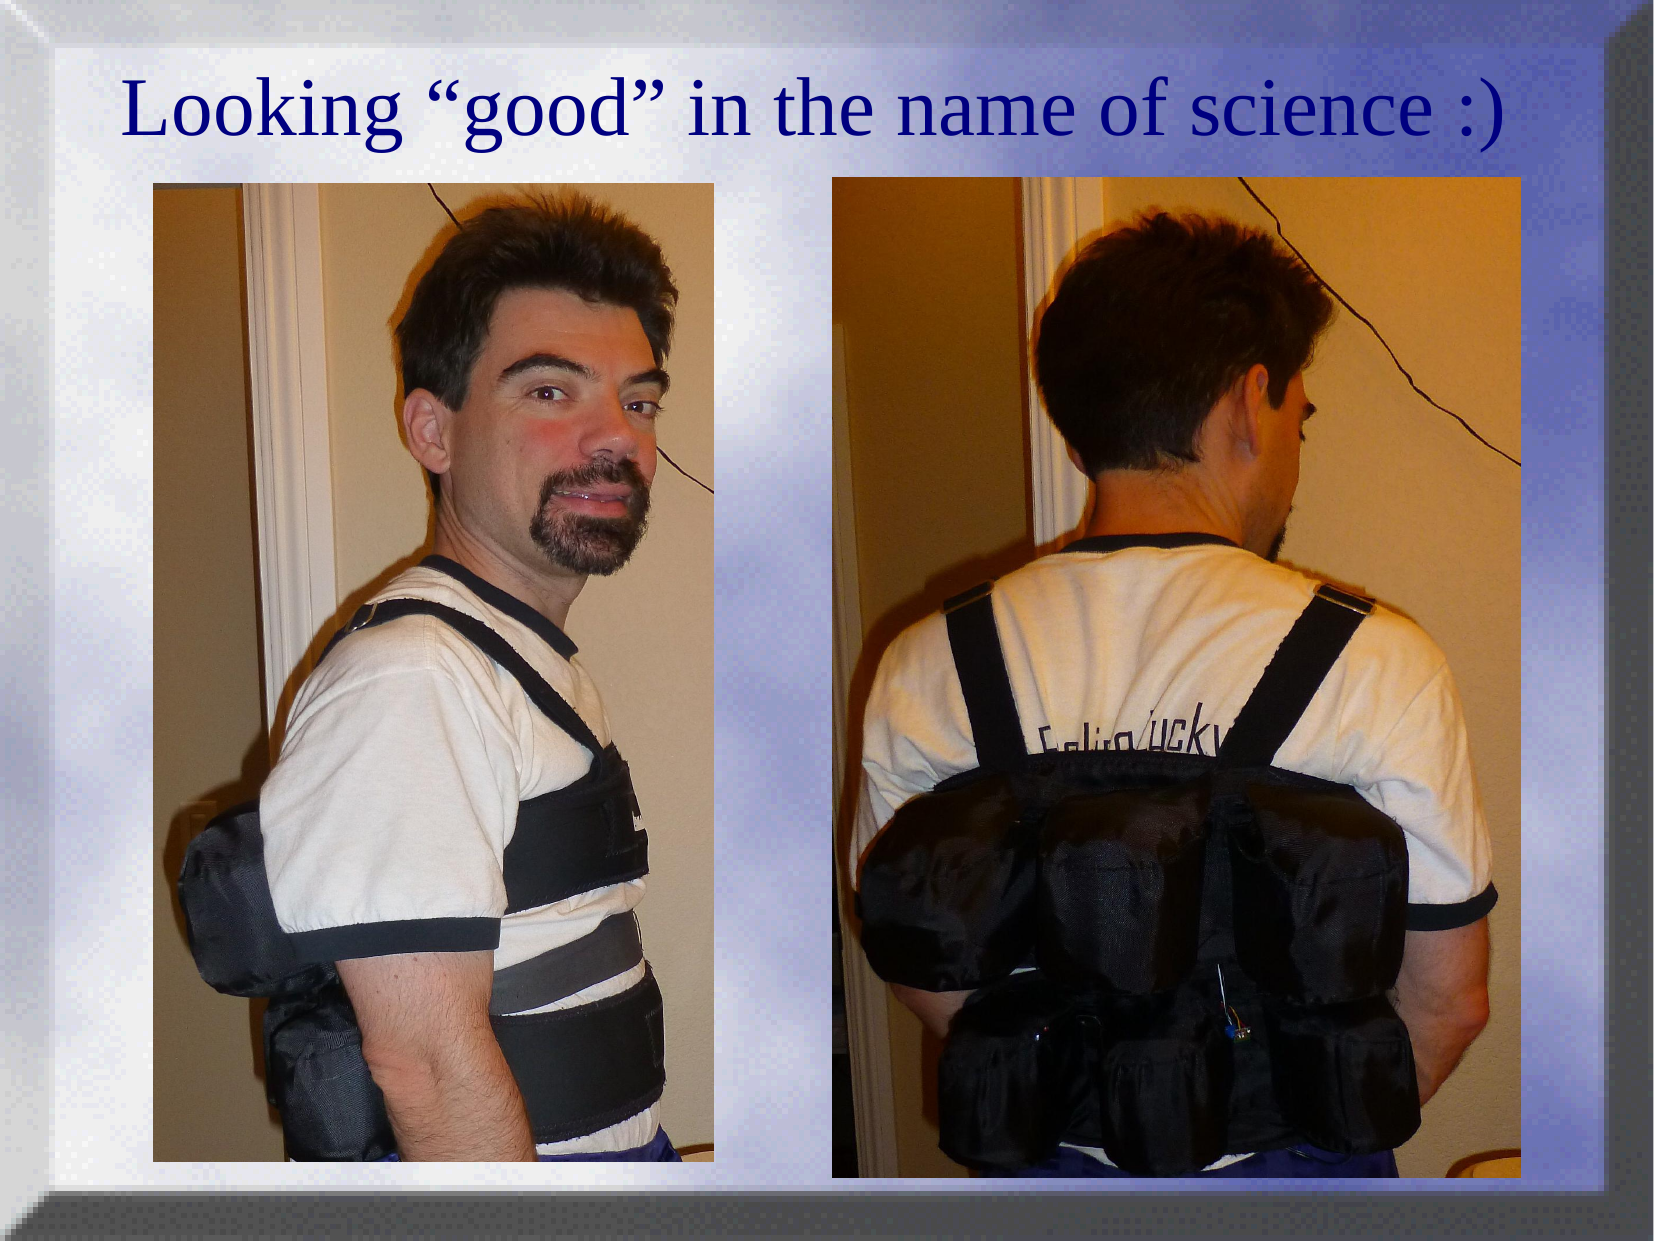

# Looking “good” in the name of science :)